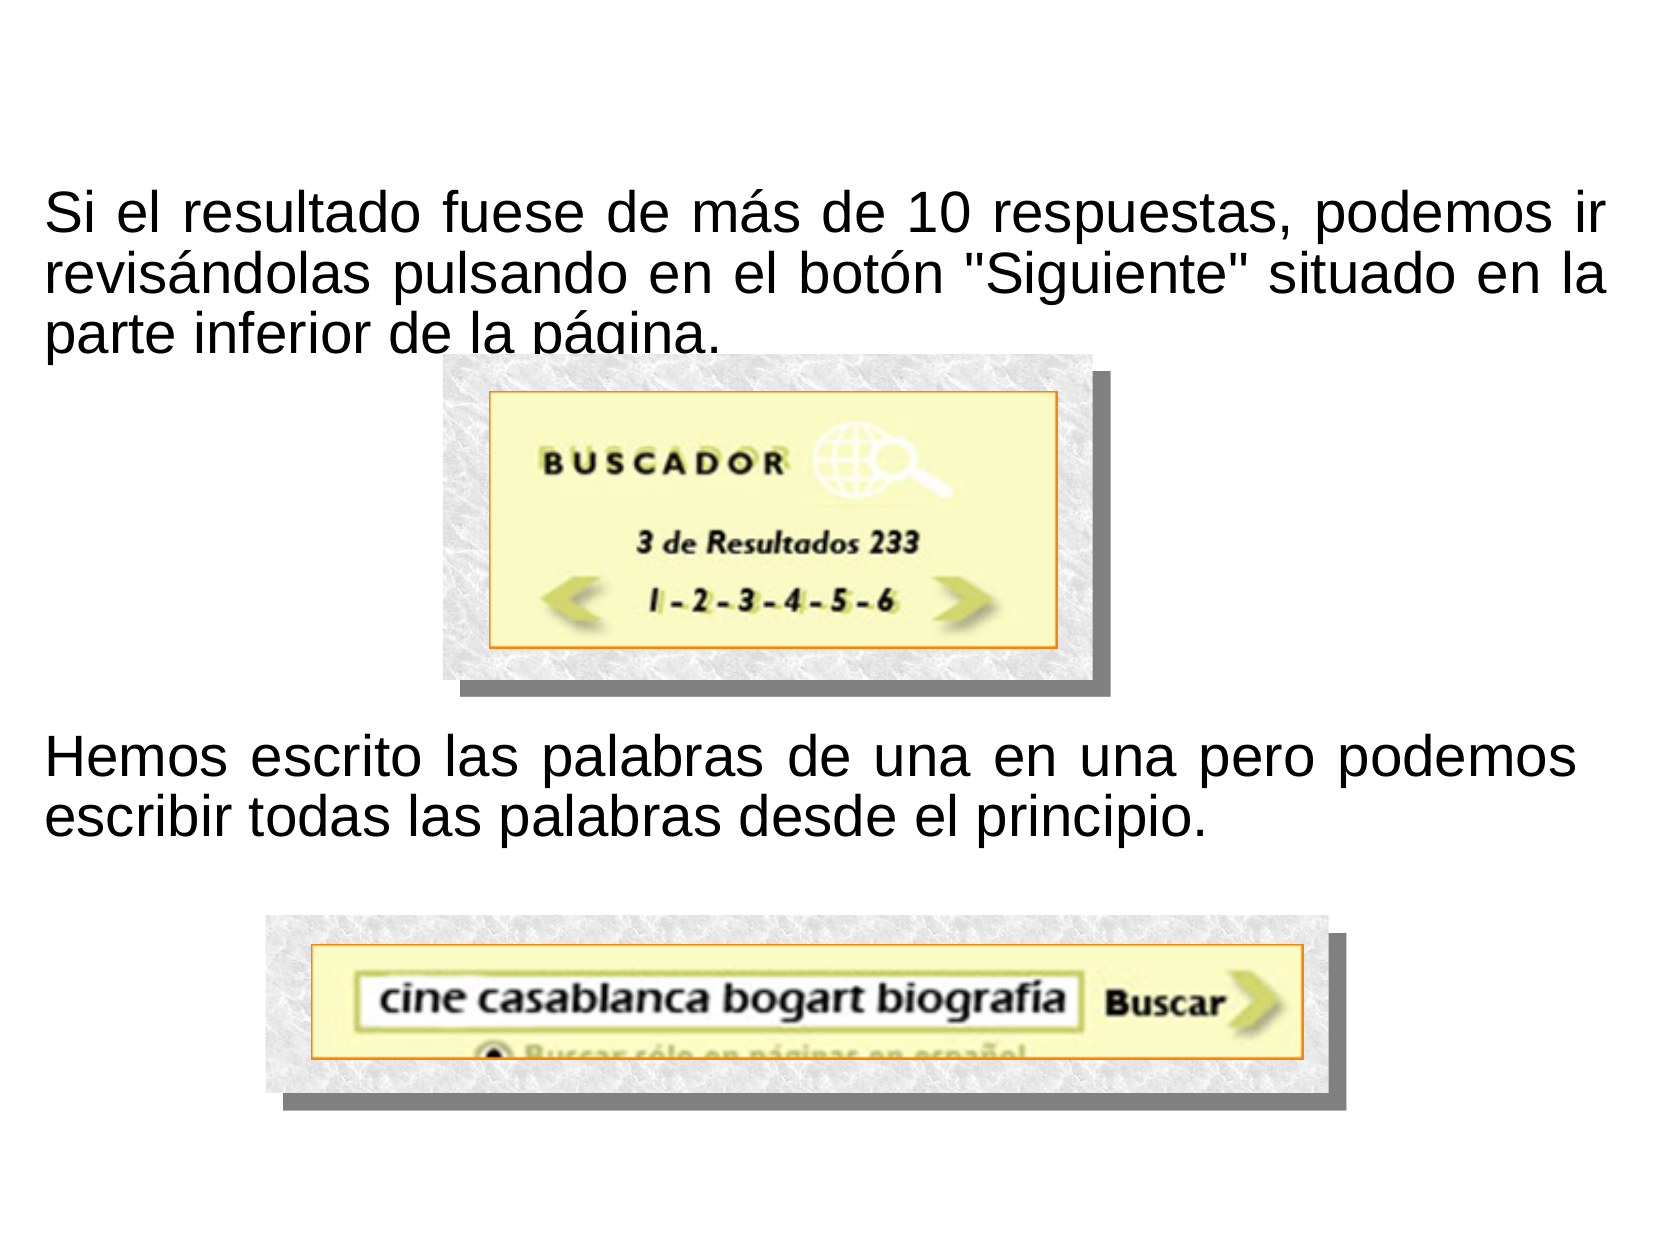

Si el resultado fuese de más de 10 respuestas, podemos ir revisándolas pulsando en el botón "Siguiente" situado en la parte inferior de la página.
Hemos escrito las palabras de una en una pero podemos escribir todas las palabras desde el principio.